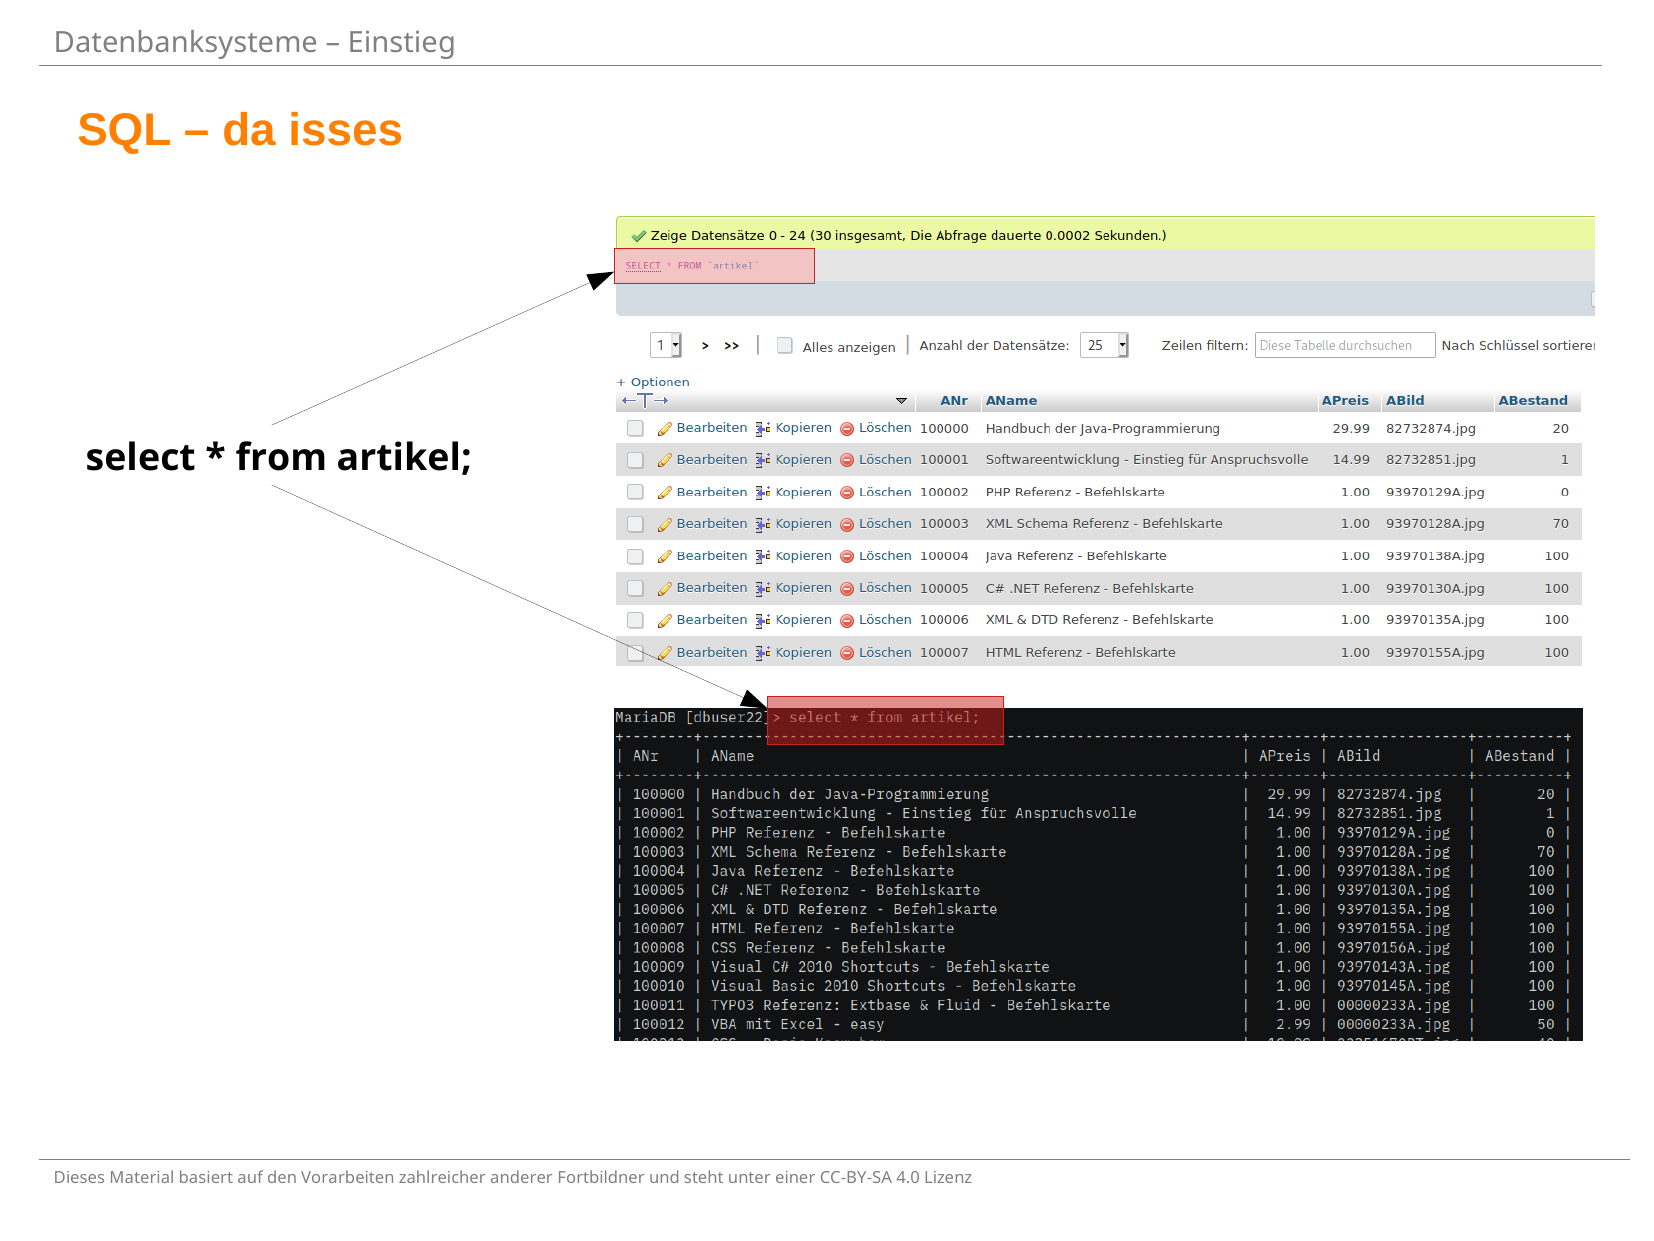

Datenbanksysteme – Einstieg
SQL – da isses
select * from artikel;